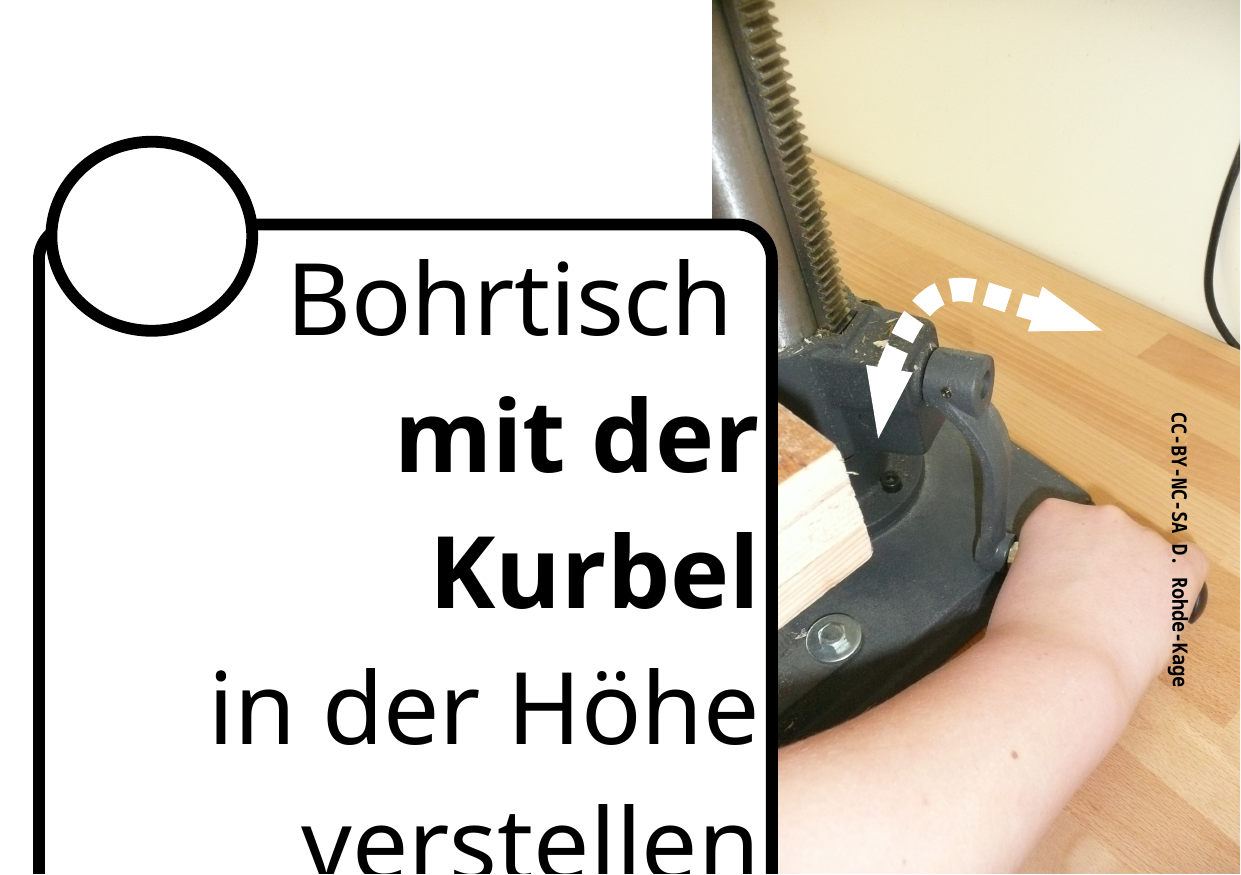

Bohrtisch
mit der Kurbel
in der Höhe verstellen
CC-BY-NC-SA D. Rohde-Kage